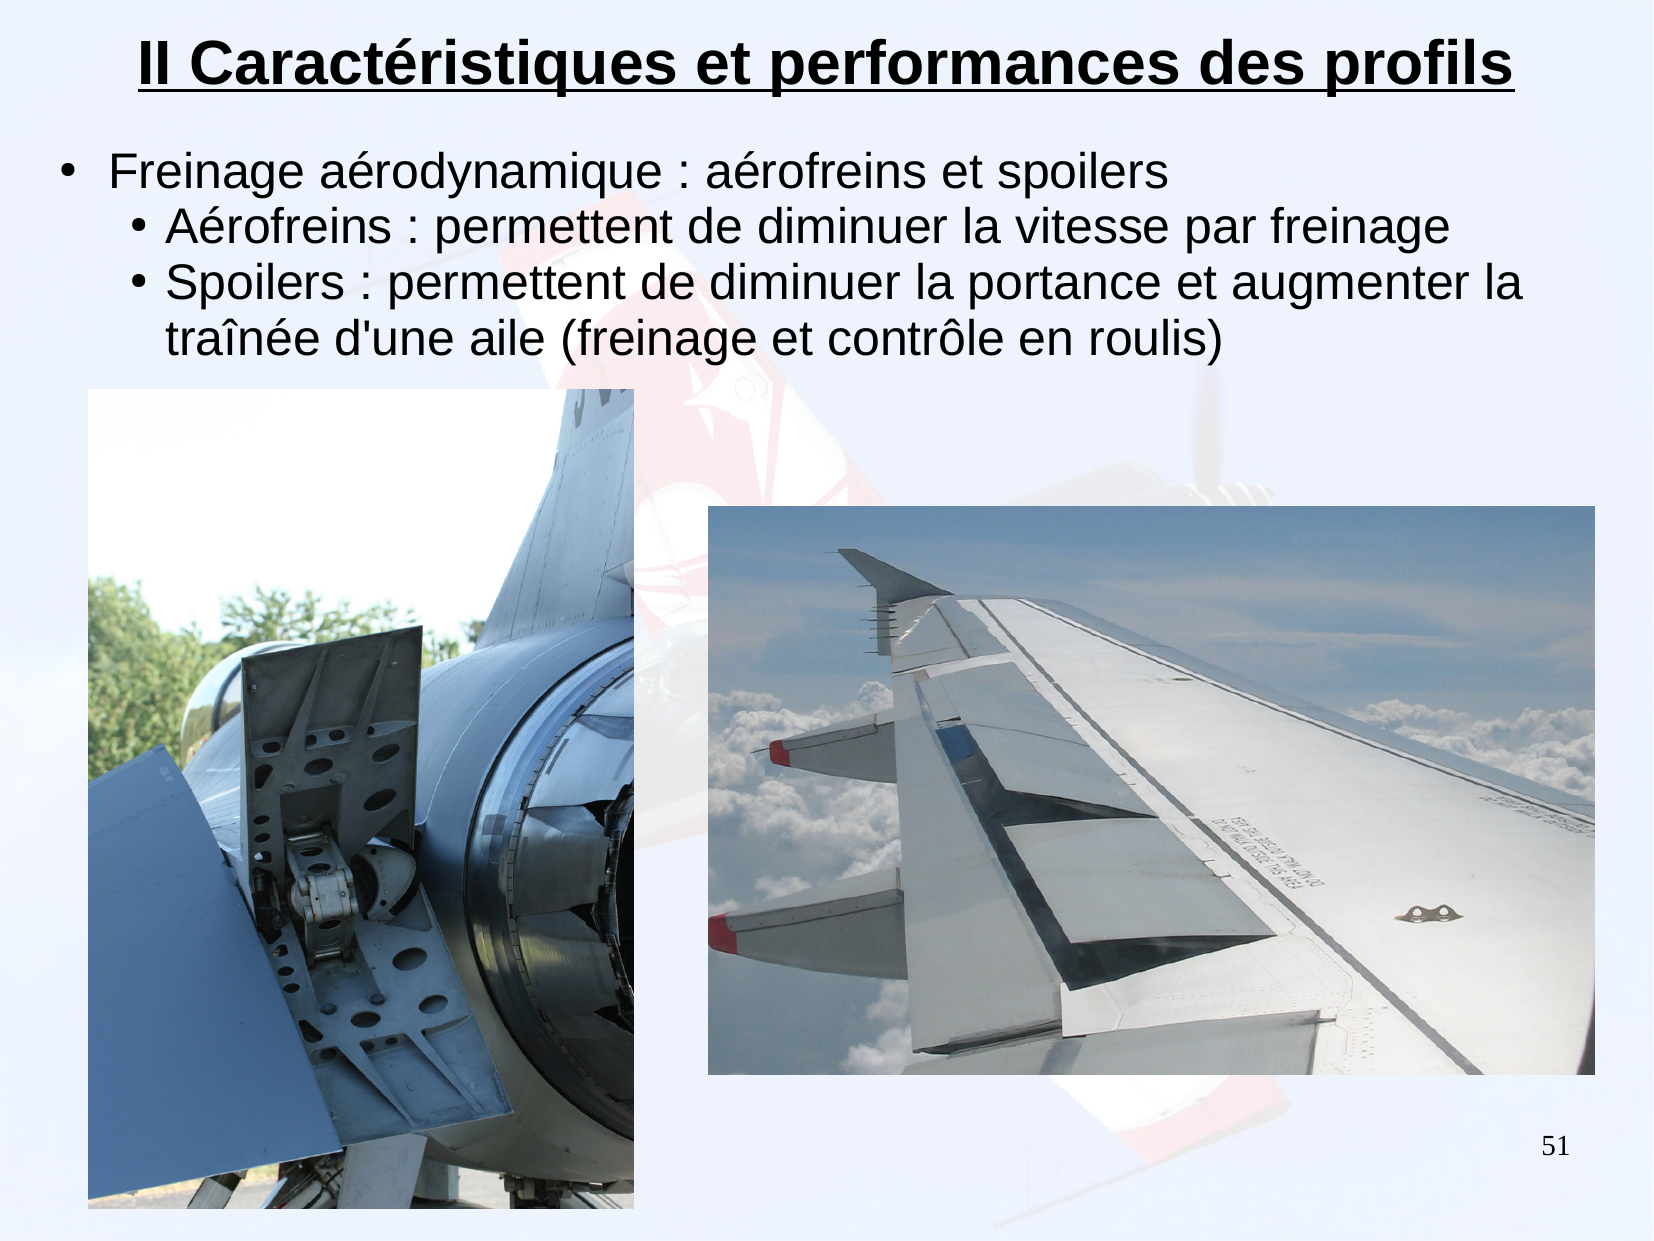

# II Caractéristiques et performances des profils
 Freinage aérodynamique : aérofreins et spoilers
Aérofreins : permettent de diminuer la vitesse par freinage
Spoilers : permettent de diminuer la portance et augmenter la traînée d'une aile (freinage et contrôle en roulis)
51